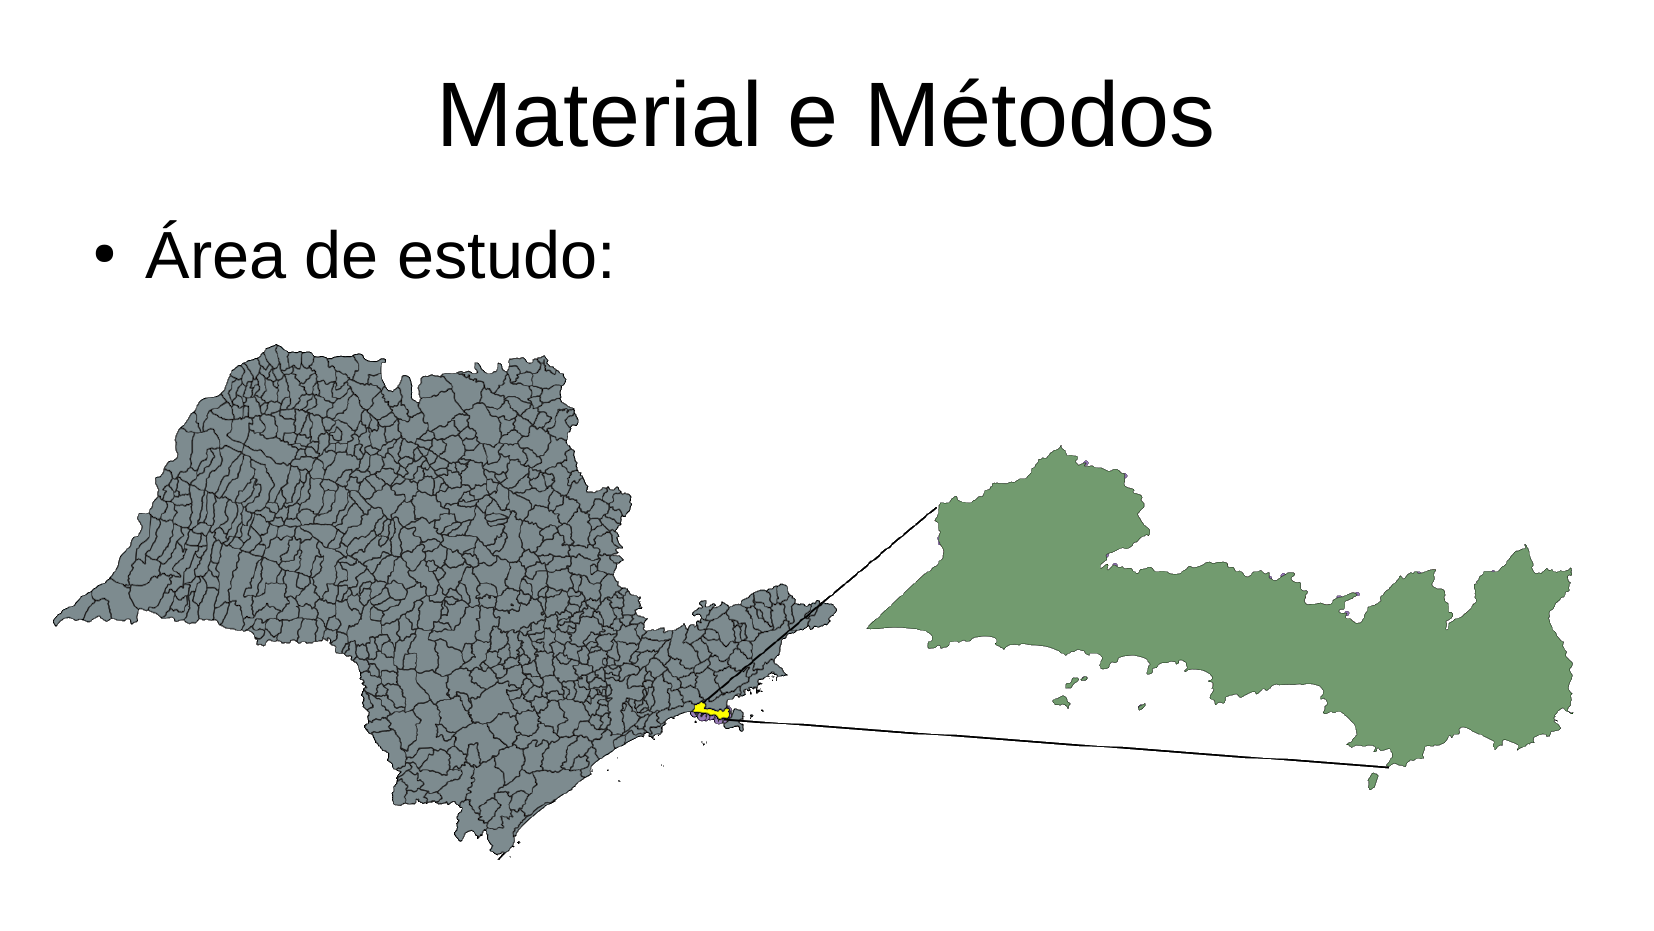

# Material e Métodos
Área de estudo: